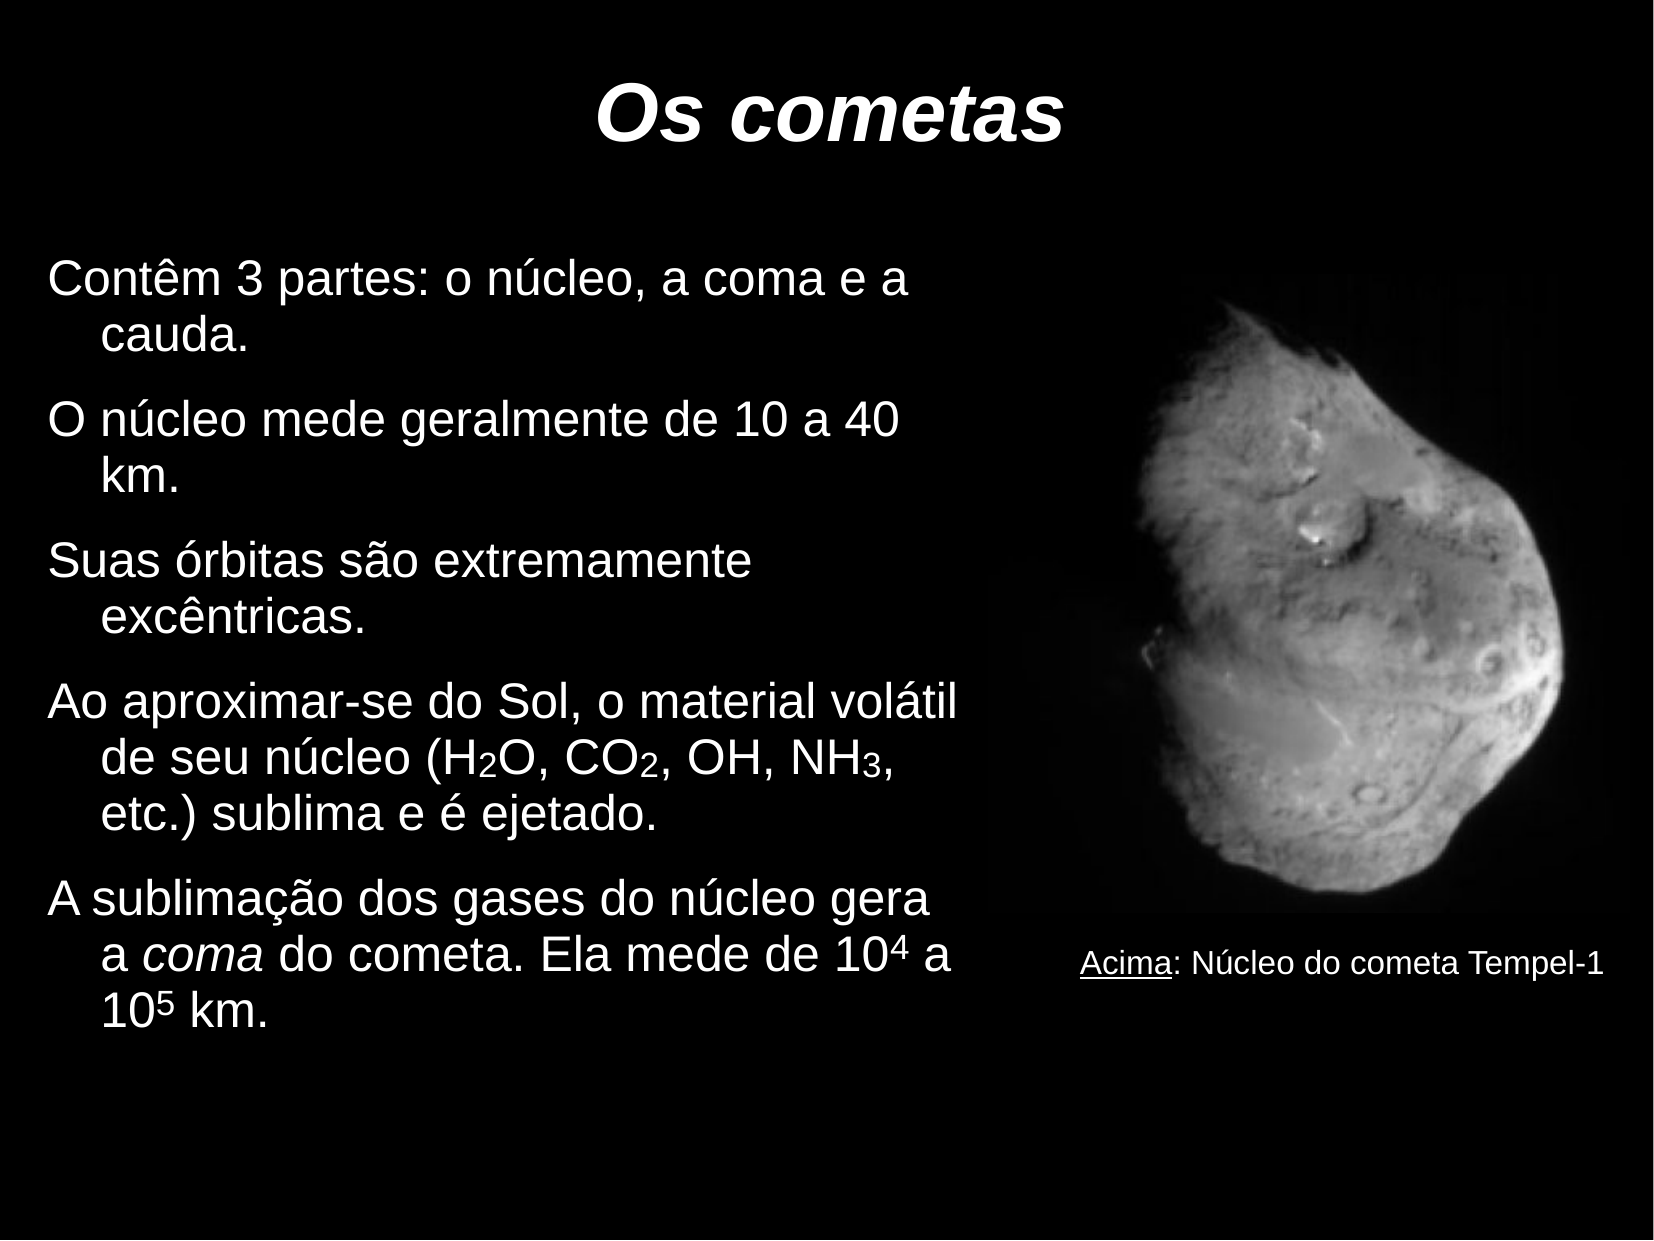

# Os cometas
Contêm 3 partes: o núcleo, a coma e a cauda.
O núcleo mede geralmente de 10 a 40 km.
Suas órbitas são extremamente excêntricas.
Ao aproximar-se do Sol, o material volátil de seu núcleo (H2O, CO2, OH, NH3, etc.) sublima e é ejetado.
A sublimação dos gases do núcleo gera a coma do cometa. Ela mede de 104 a 105 km.
Acima: Núcleo do cometa Tempel-1